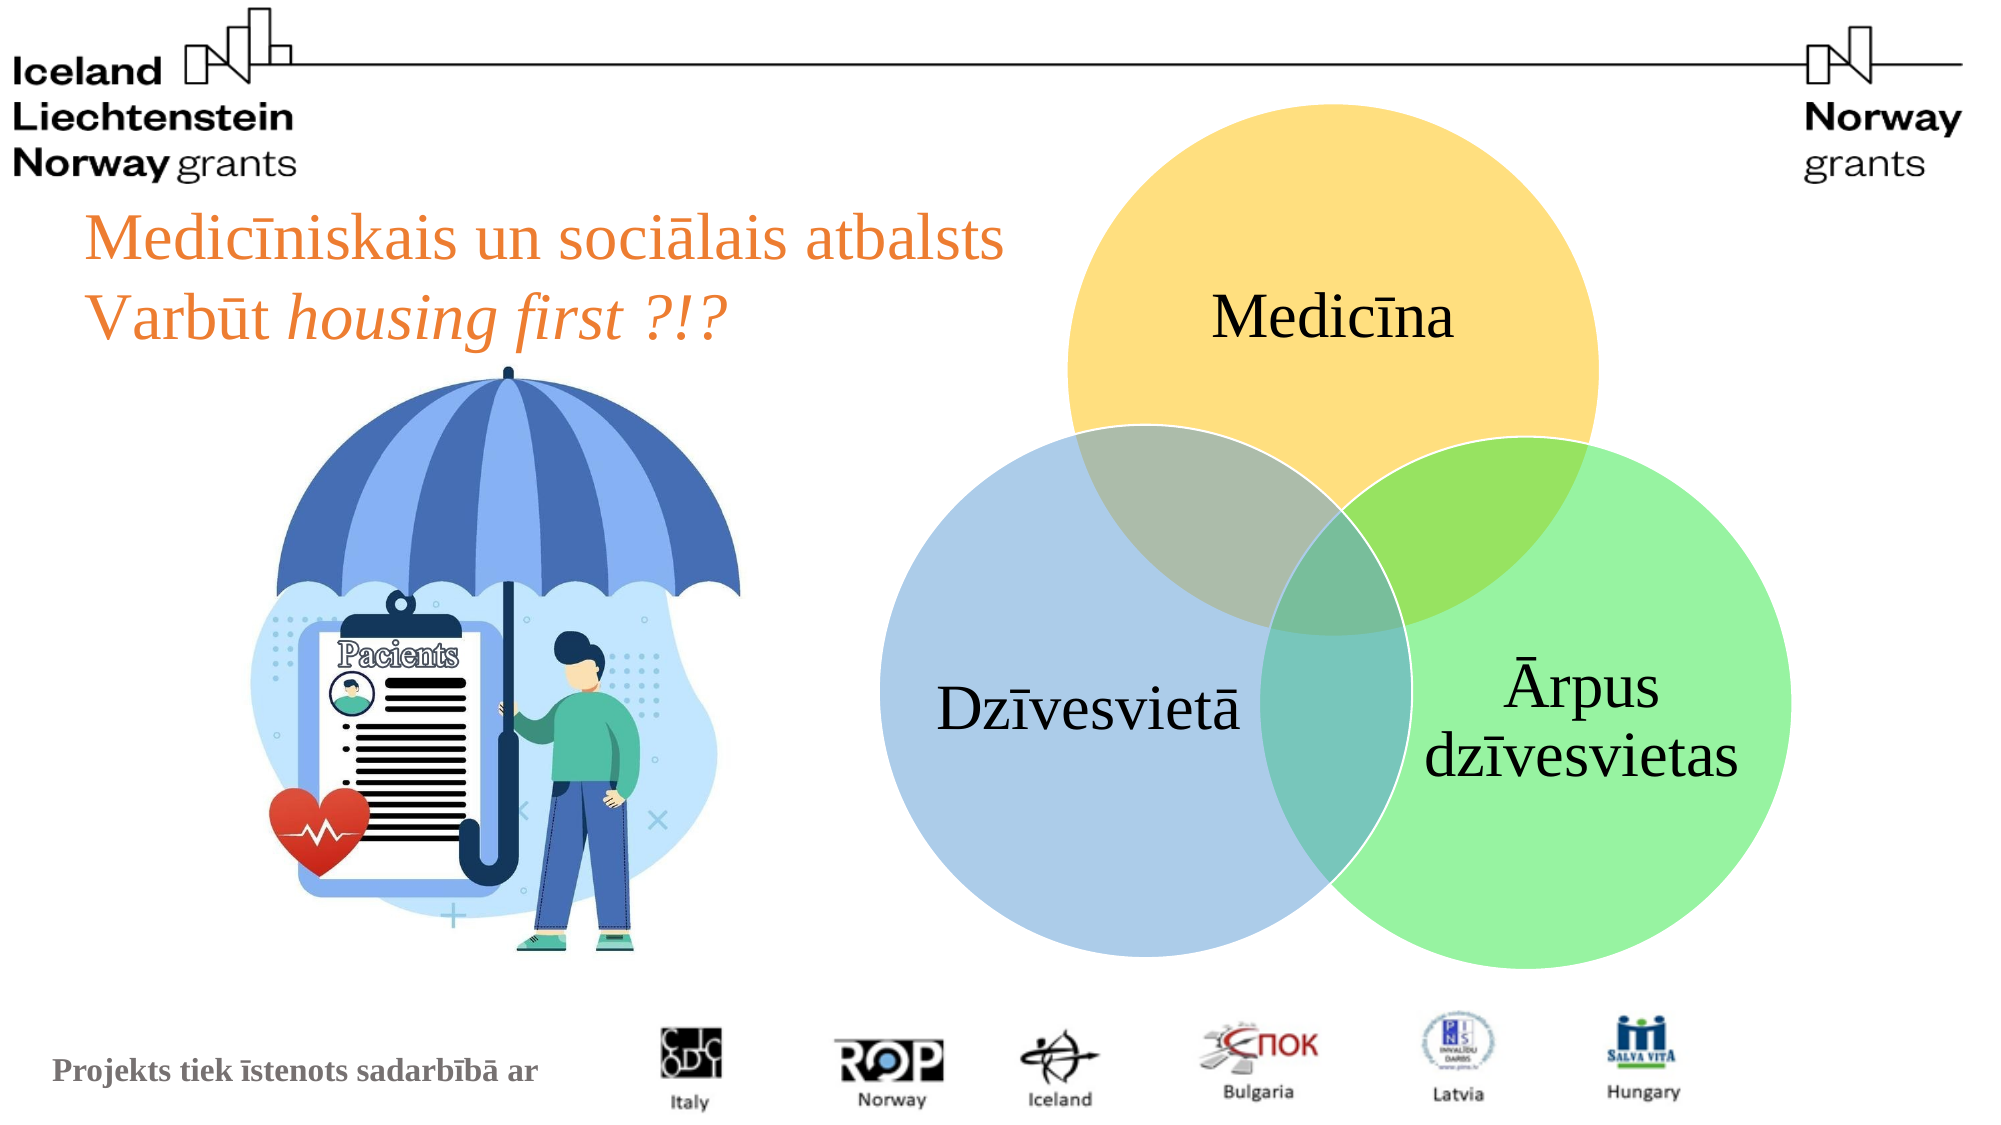

Medicīna
Dzīvesvietā
Ārpus dzīvesvietas
Medicīniskais un sociālais atbalsts
Varbūt housing first ?!?
Projekts tiek īstenots sadarbībā ar